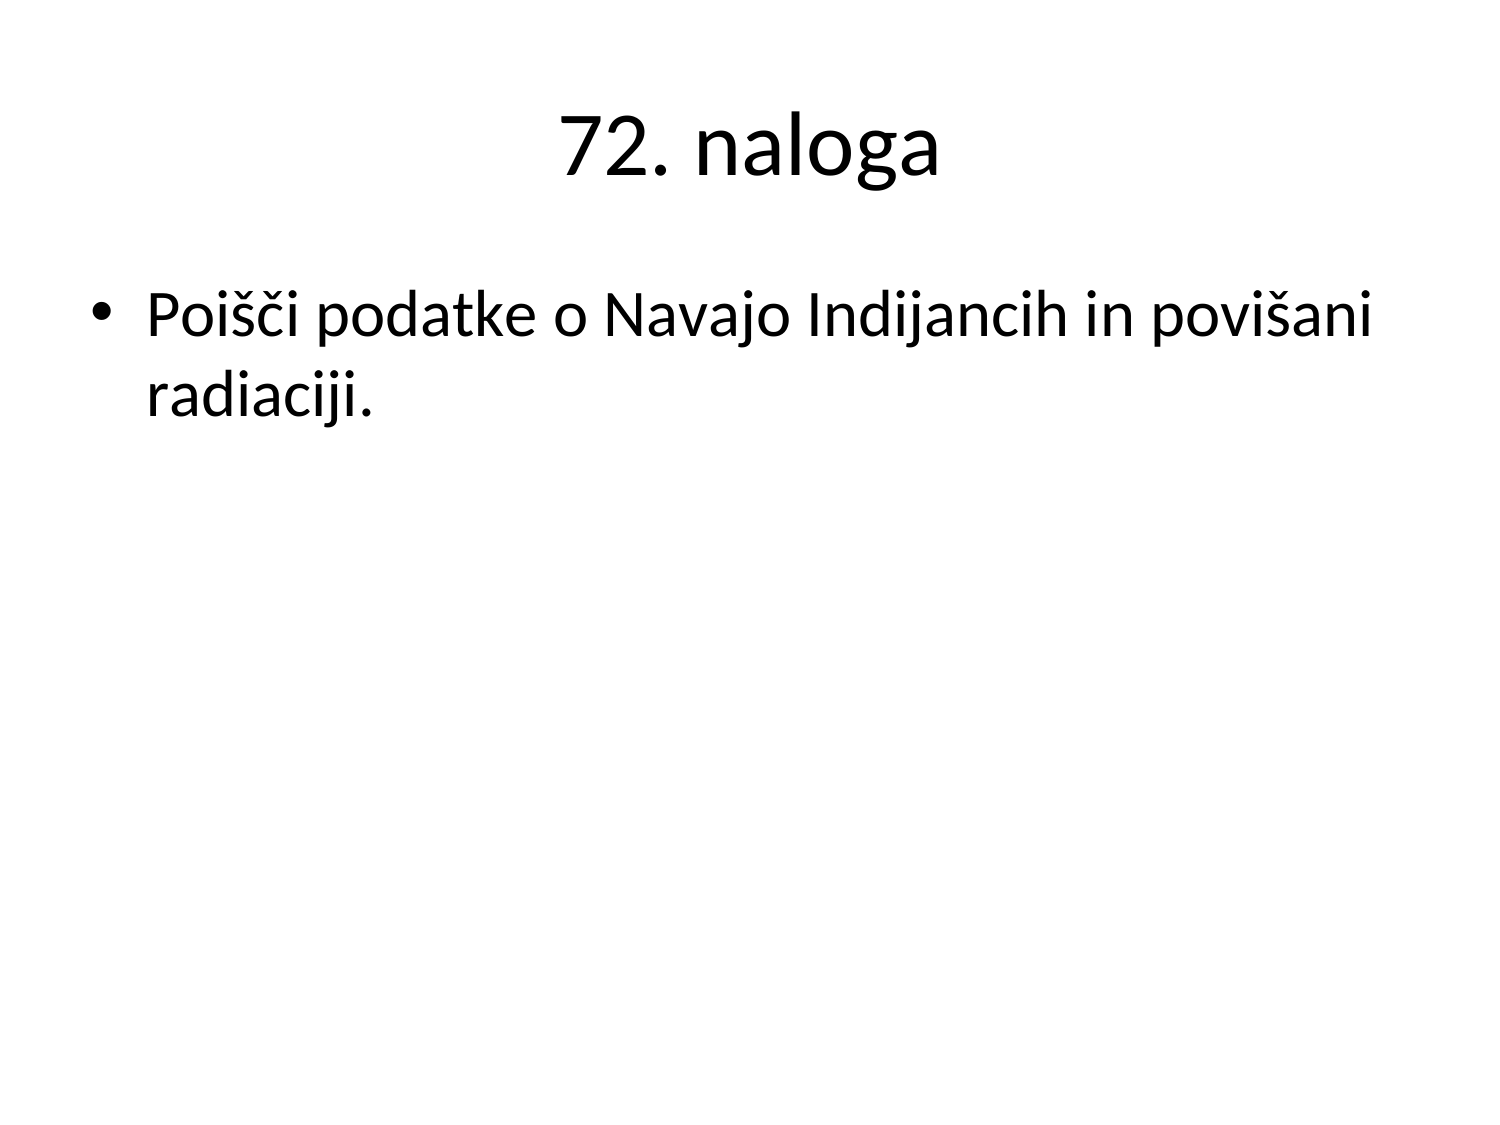

72. naloga
Poišči podatke o Navajo Indijancih in povišani radiaciji.